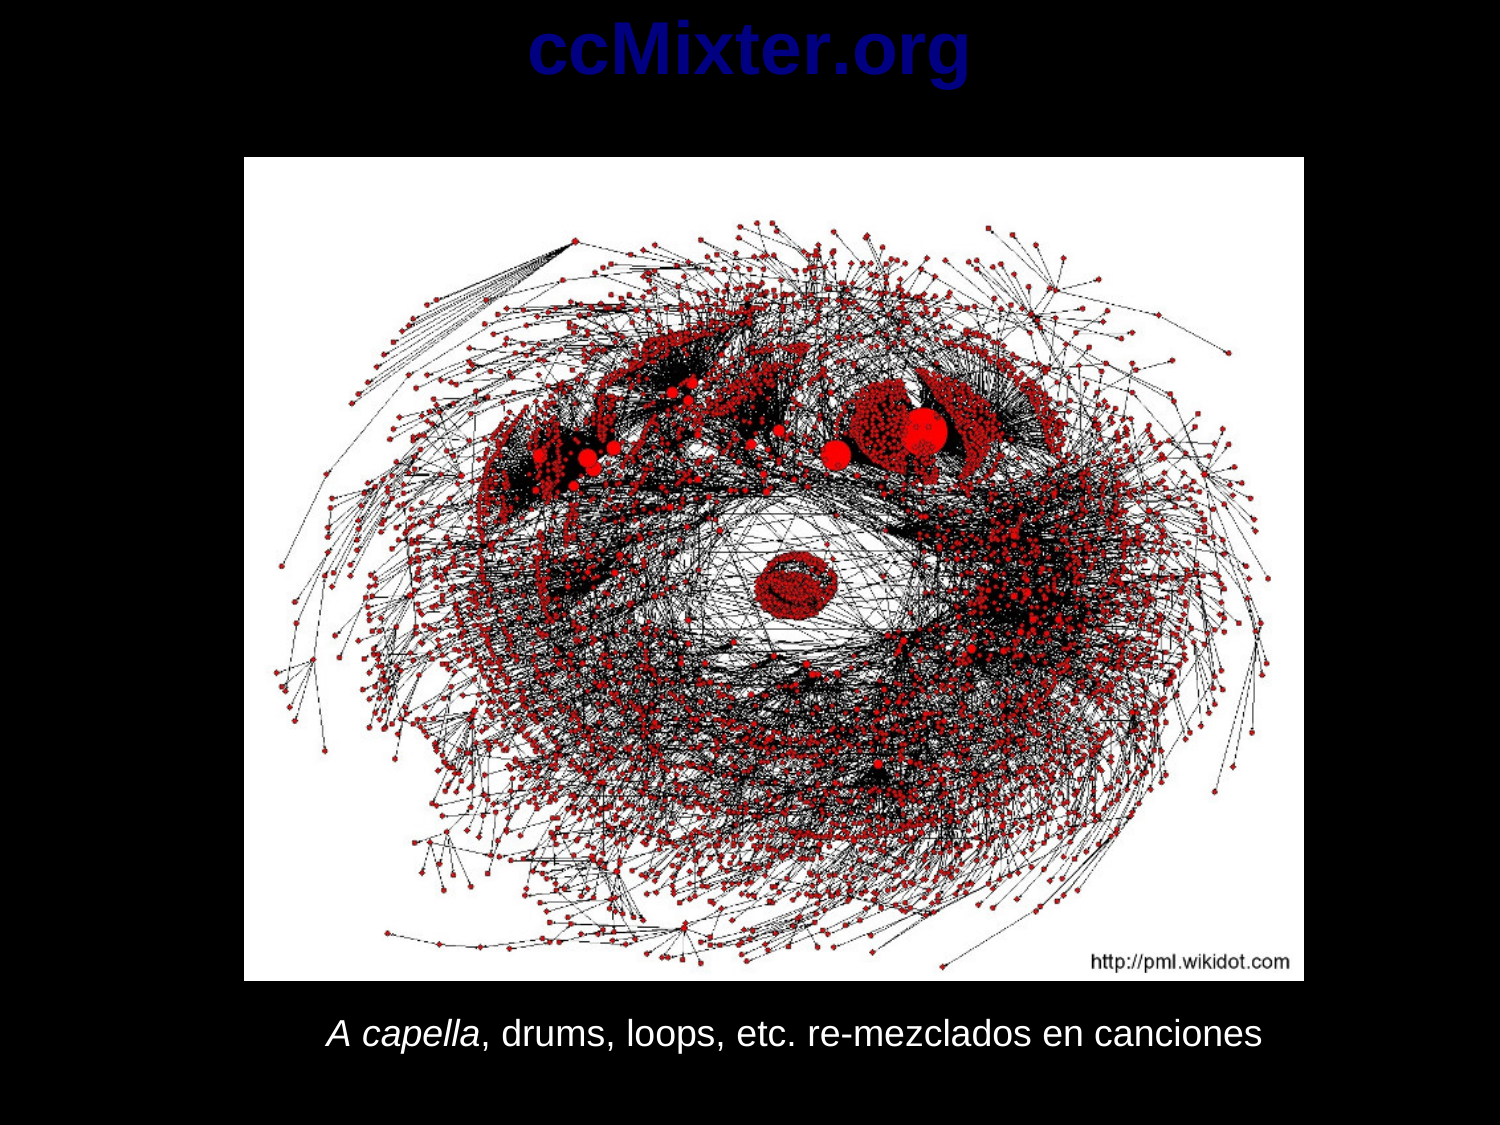

# ccMixter.org
A capella, drums, loops, etc. re-mezclados en canciones